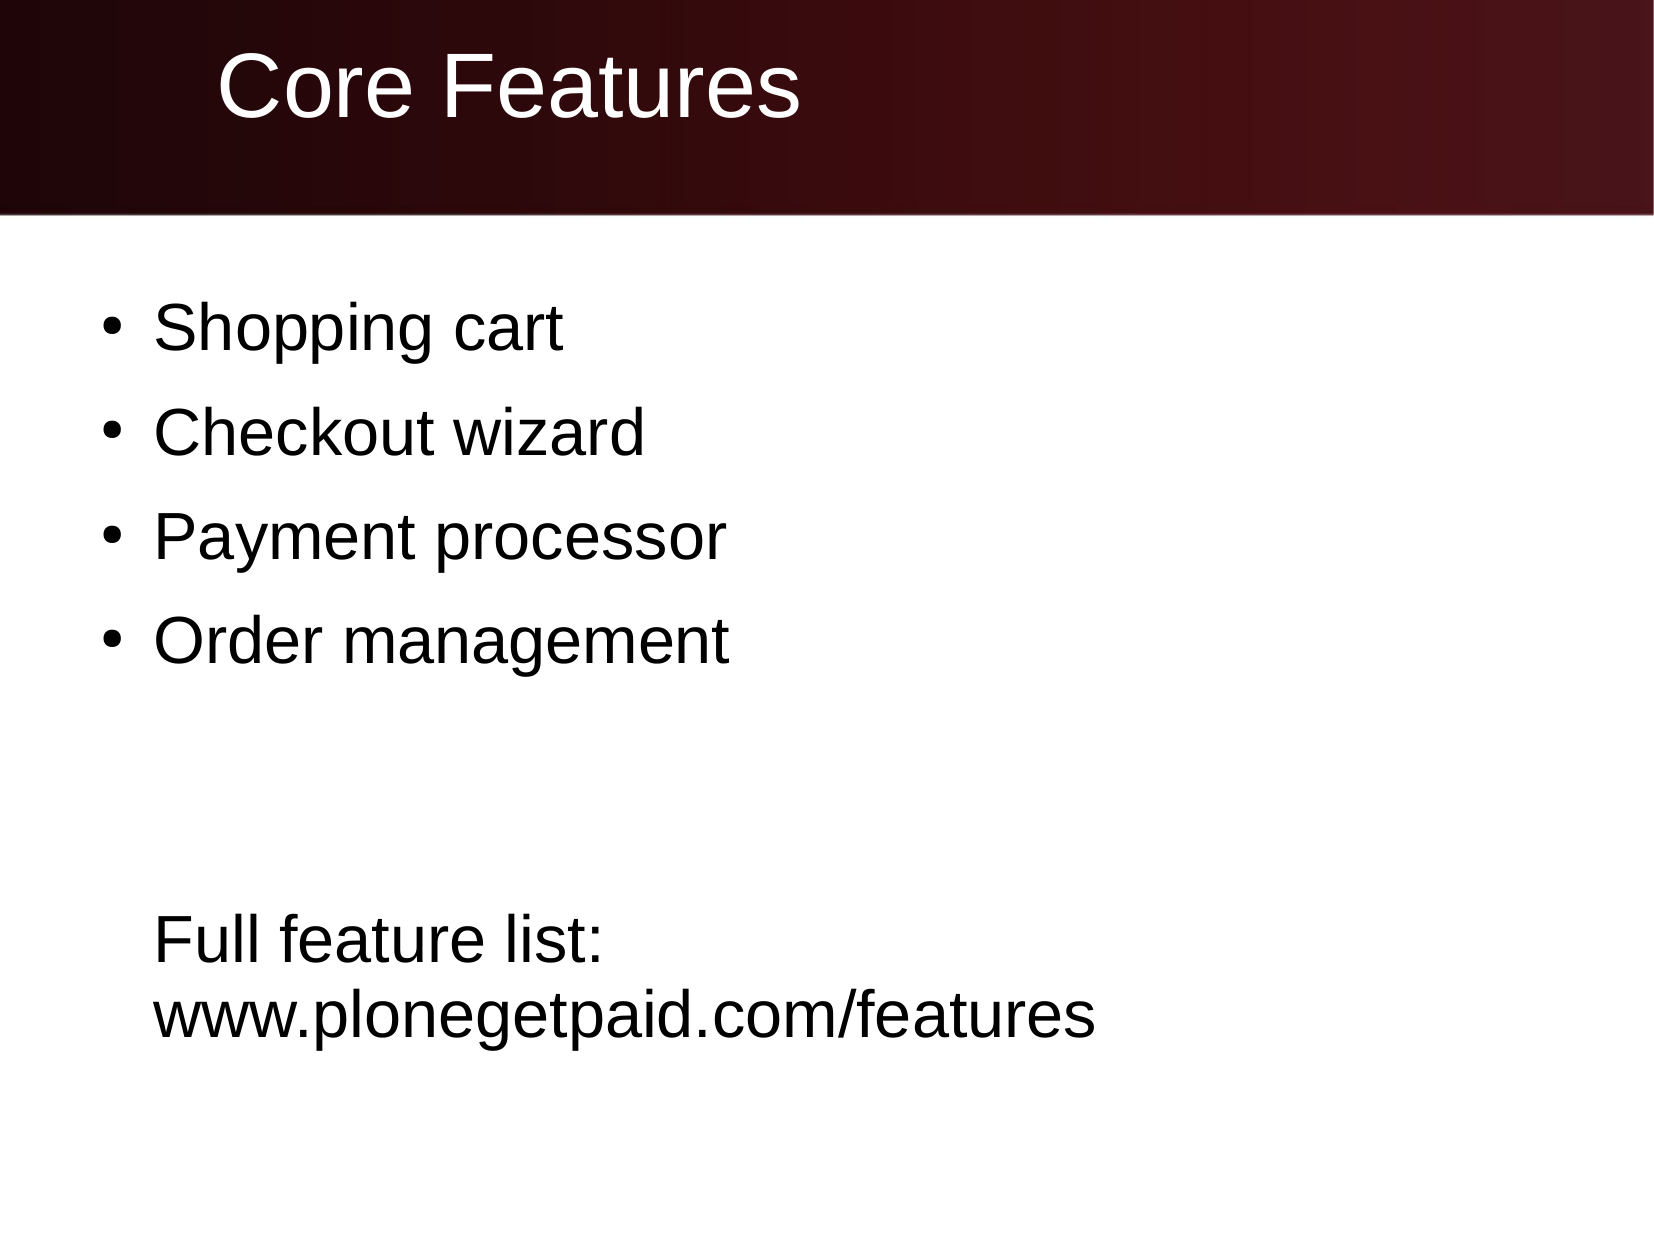

Core Features
#
Shopping cart
Checkout wizard
Payment processor
Order management
Full feature list:
www.plonegetpaid.com/features